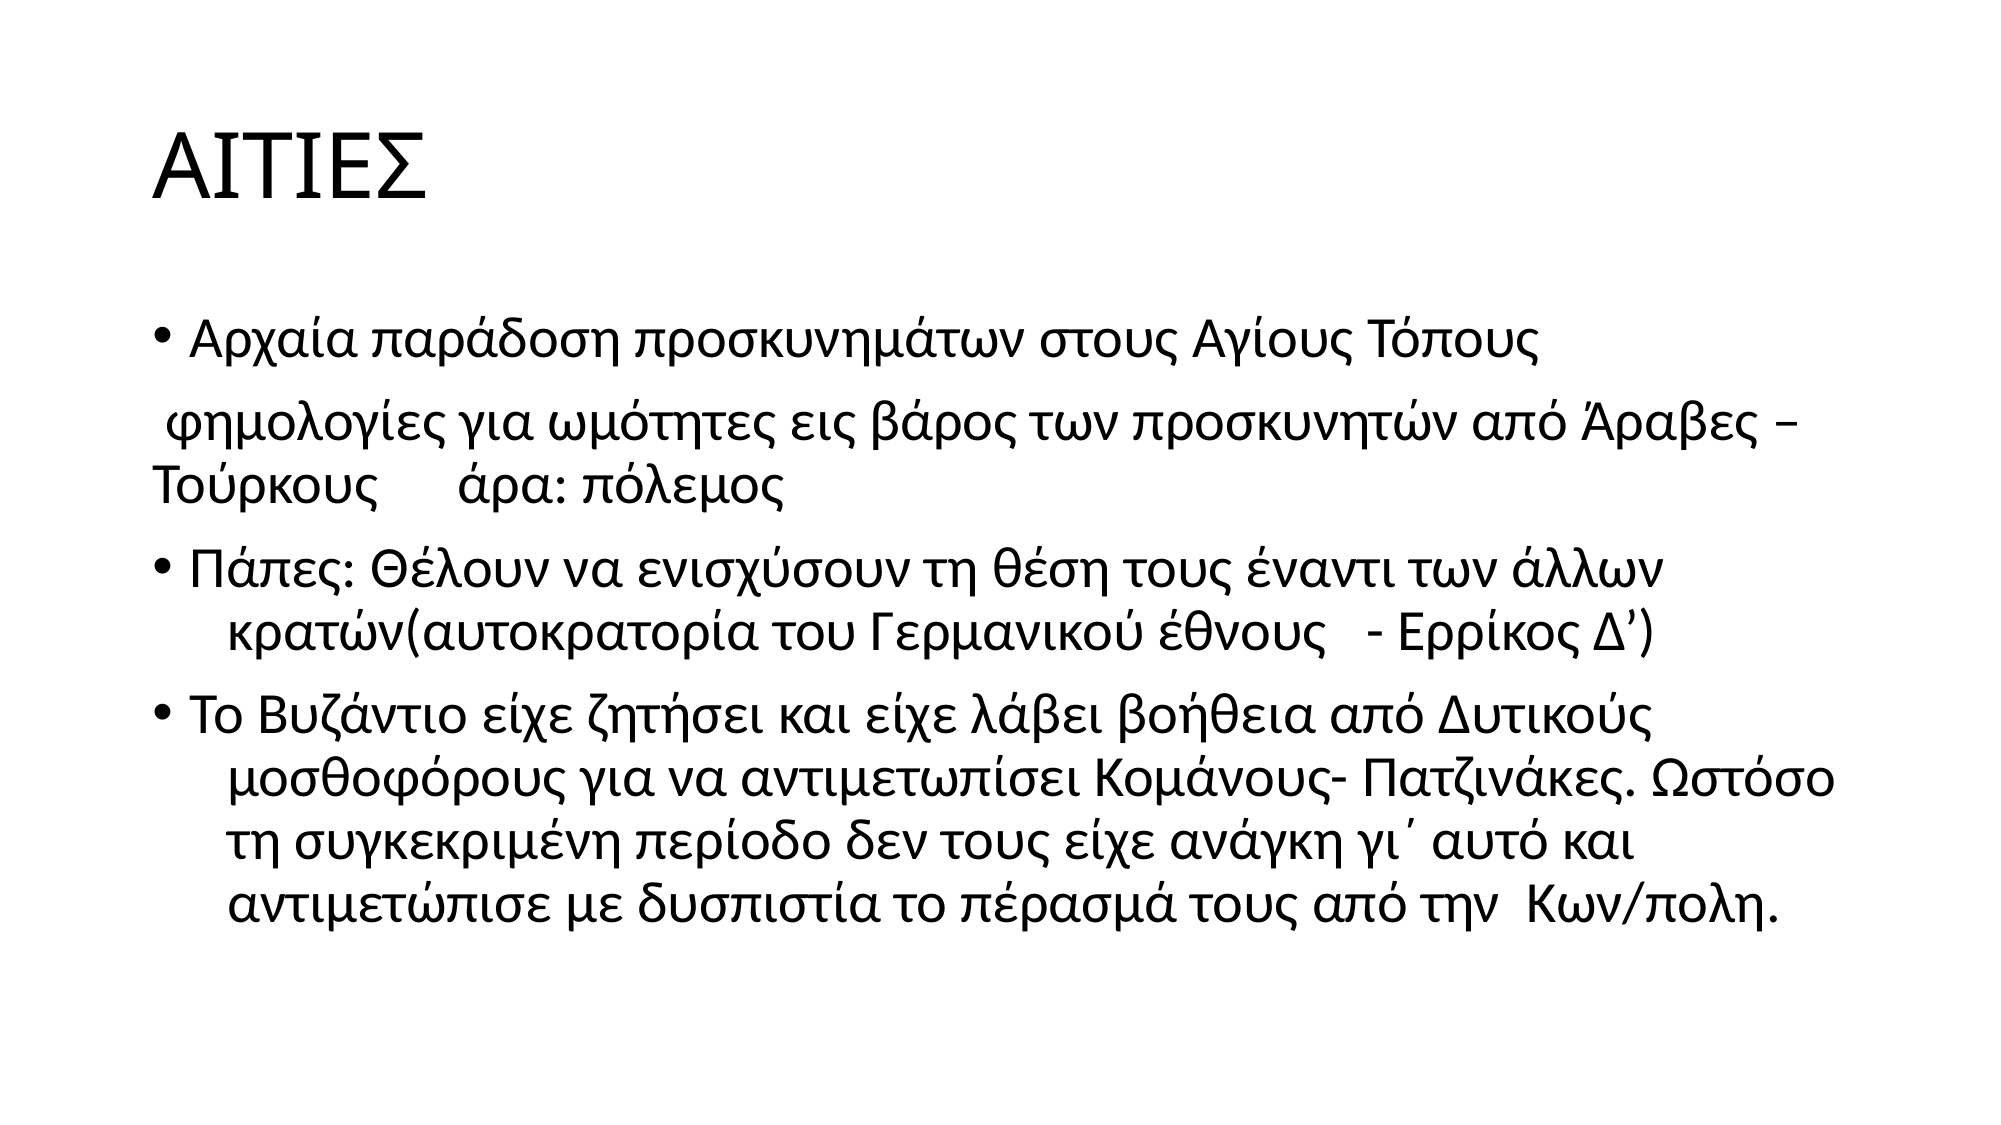

# ΑΙΤΙΕΣ
Αρχαία παράδοση προσκυνημάτων στους Αγίους Τόπους
 φημολογίες για ωμότητες εις βάρος των προσκυνητών από Άραβες –Τούρκους άρα: πόλεμος
Πάπες: Θέλουν να ενισχύσουν τη θέση τους έναντι των άλλων κρατών(αυτοκρατορία του Γερμανικού έθνους - Ερρίκος Δ’)
Το Βυζάντιο είχε ζητήσει και είχε λάβει βοήθεια από Δυτικούς μοσθοφόρους για να αντιμετωπίσει Κομάνους- Πατζινάκες. Ωστόσο τη συγκεκριμένη περίοδο δεν τους είχε ανάγκη γι΄ αυτό και αντιμετώπισε με δυσπιστία το πέρασμά τους από την Κων/πολη.